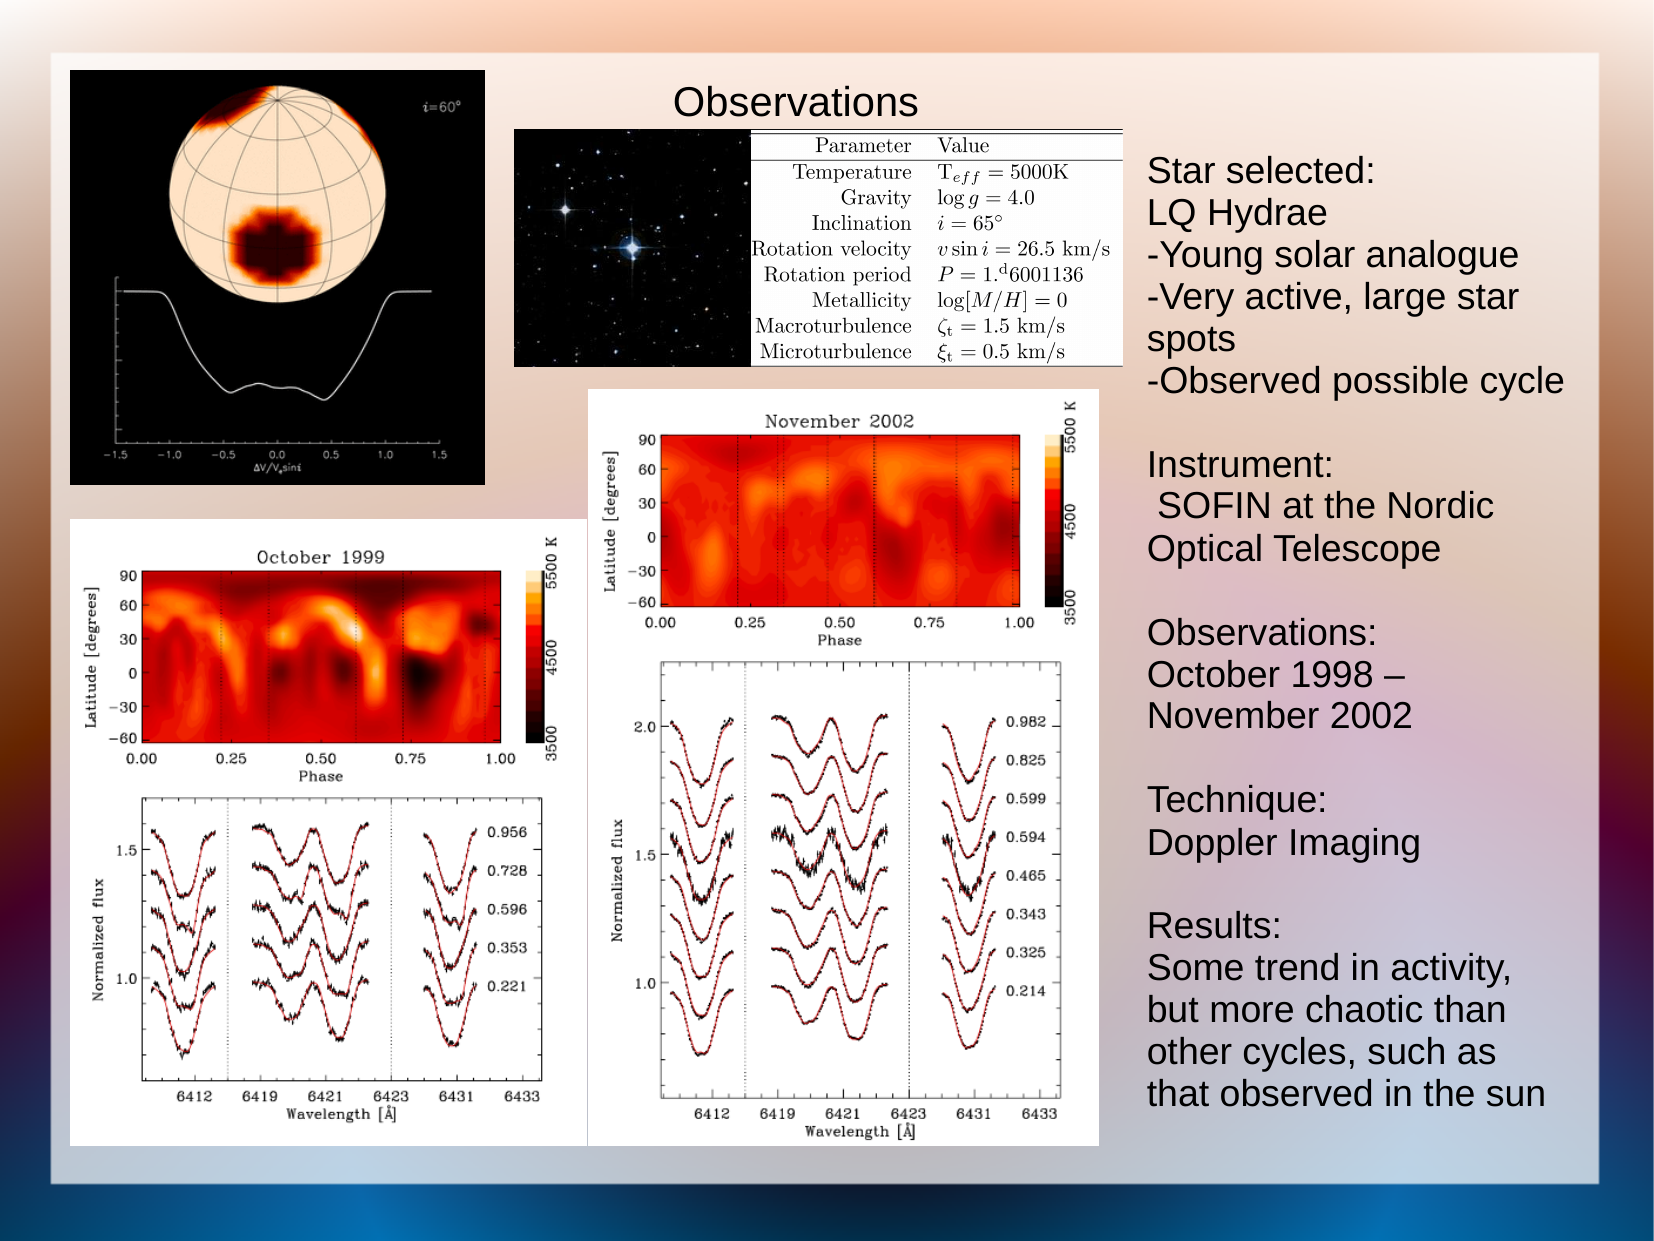

Observations
Star selected:
LQ Hydrae
-Young solar analogue
-Very active, large star spots
-Observed possible cycle
Instrument:
 SOFIN at the Nordic Optical Telescope
Observations:
October 1998 – November 2002
Technique:
Doppler Imaging
Results:
Some trend in activity, but more chaotic than other cycles, such as that observed in the sun